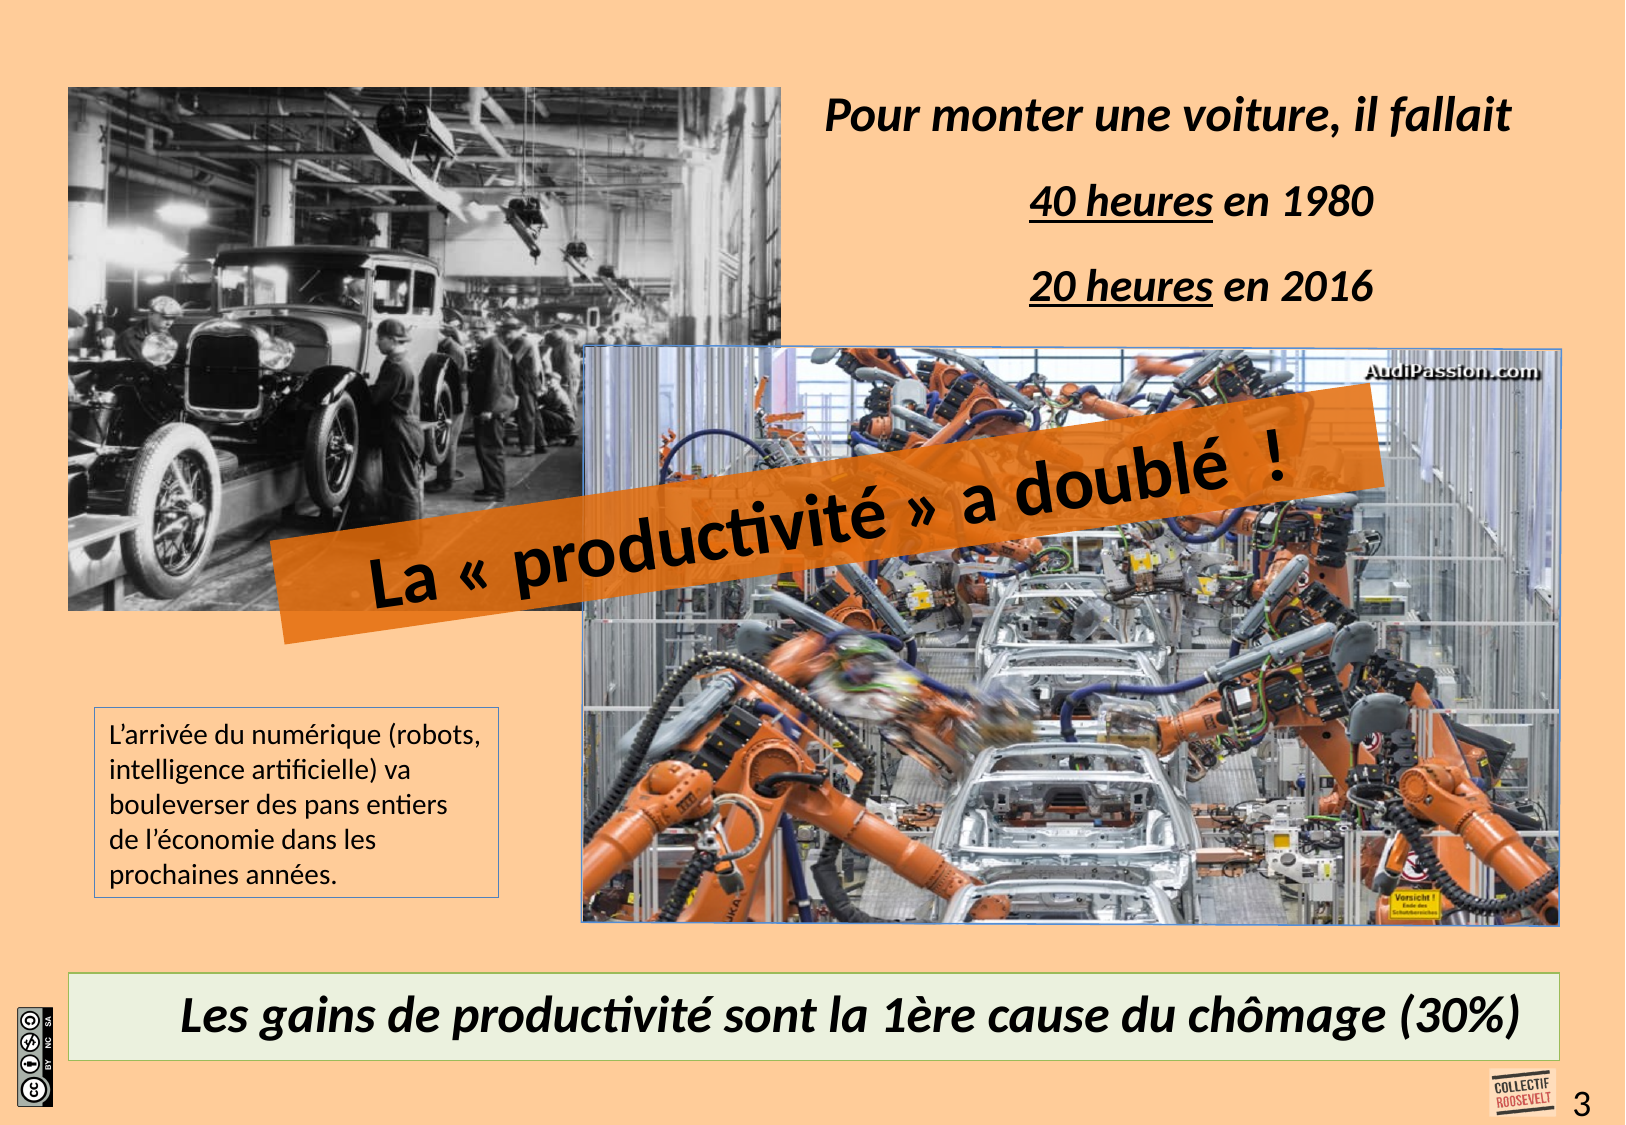

# Pour monter une voiture, il fallait
40 heures en 1980
20 heures en 2016
La « productivité » a doublé !
L’arrivée du numérique (robots, intelligence artificielle) va bouleverser des pans entiers de l’économie dans les prochaines années.
Les gains de productivité sont la 1ère cause du chômage (30%)